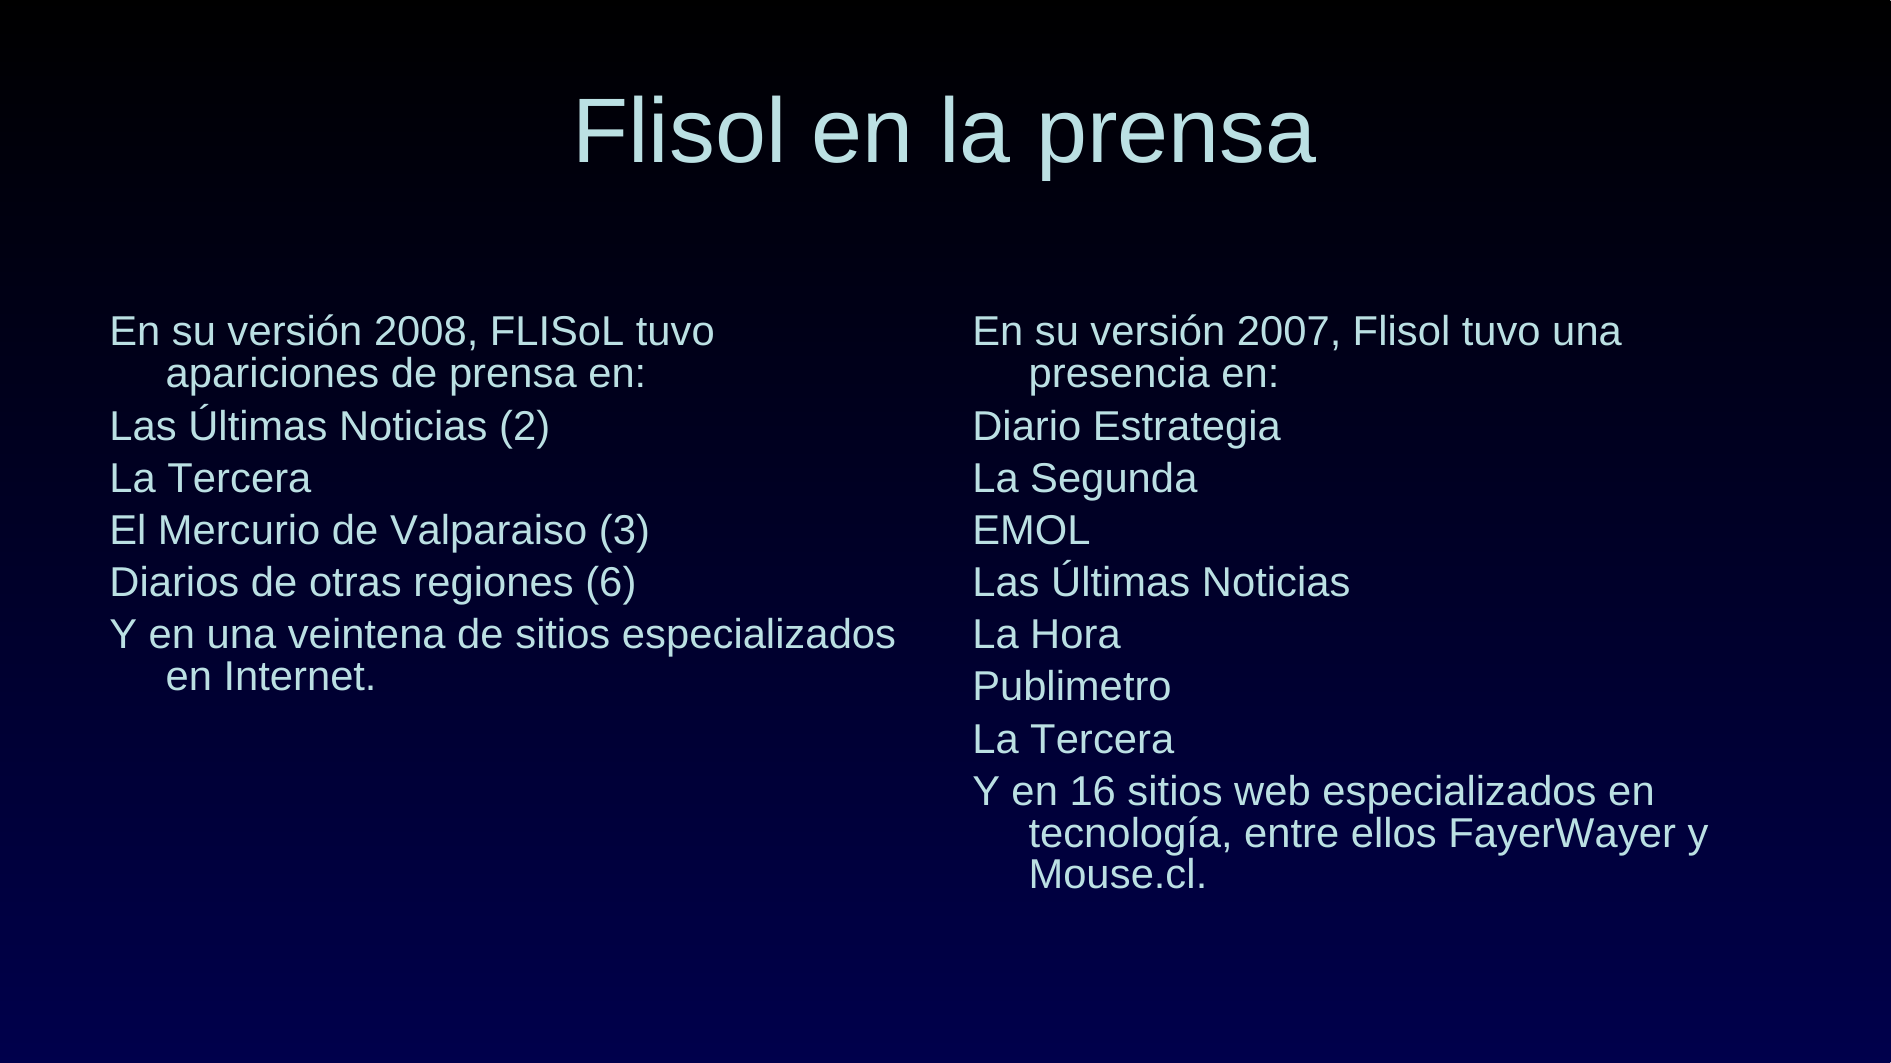

# Flisol en la prensa
En su versión 2008, FLISoL tuvo apariciones de prensa en:
Las Últimas Noticias (2)
La Tercera
El Mercurio de Valparaiso (3)
Diarios de otras regiones (6)
Y en una veintena de sitios especializados en Internet.
En su versión 2007, Flisol tuvo una presencia en:
Diario Estrategia
La Segunda
EMOL
Las Últimas Noticias
La Hora
Publimetro
La Tercera
Y en 16 sitios web especializados en tecnología, entre ellos FayerWayer y Mouse.cl.